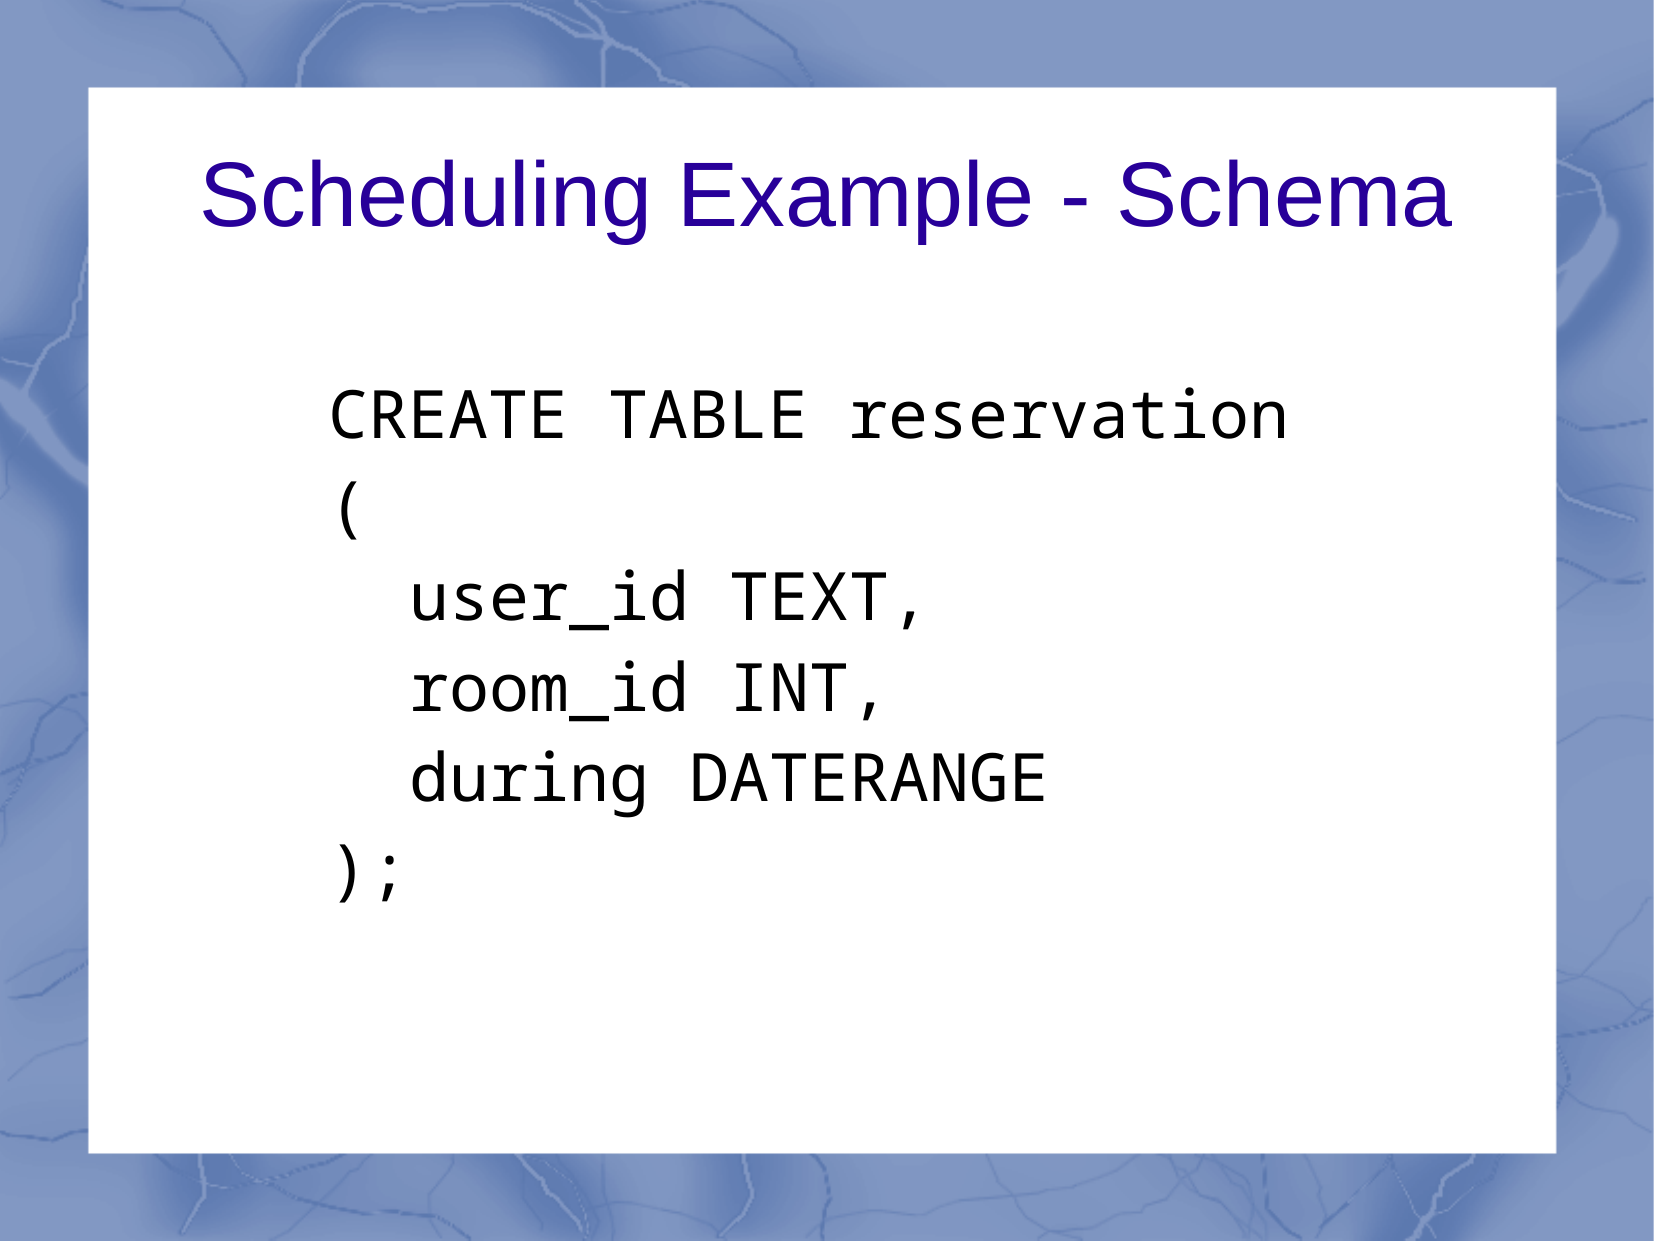

# Scheduling Example - Schema
CREATE TABLE reservation
(
 user_id TEXT,
 room_id INT,
 during DATERANGE
);